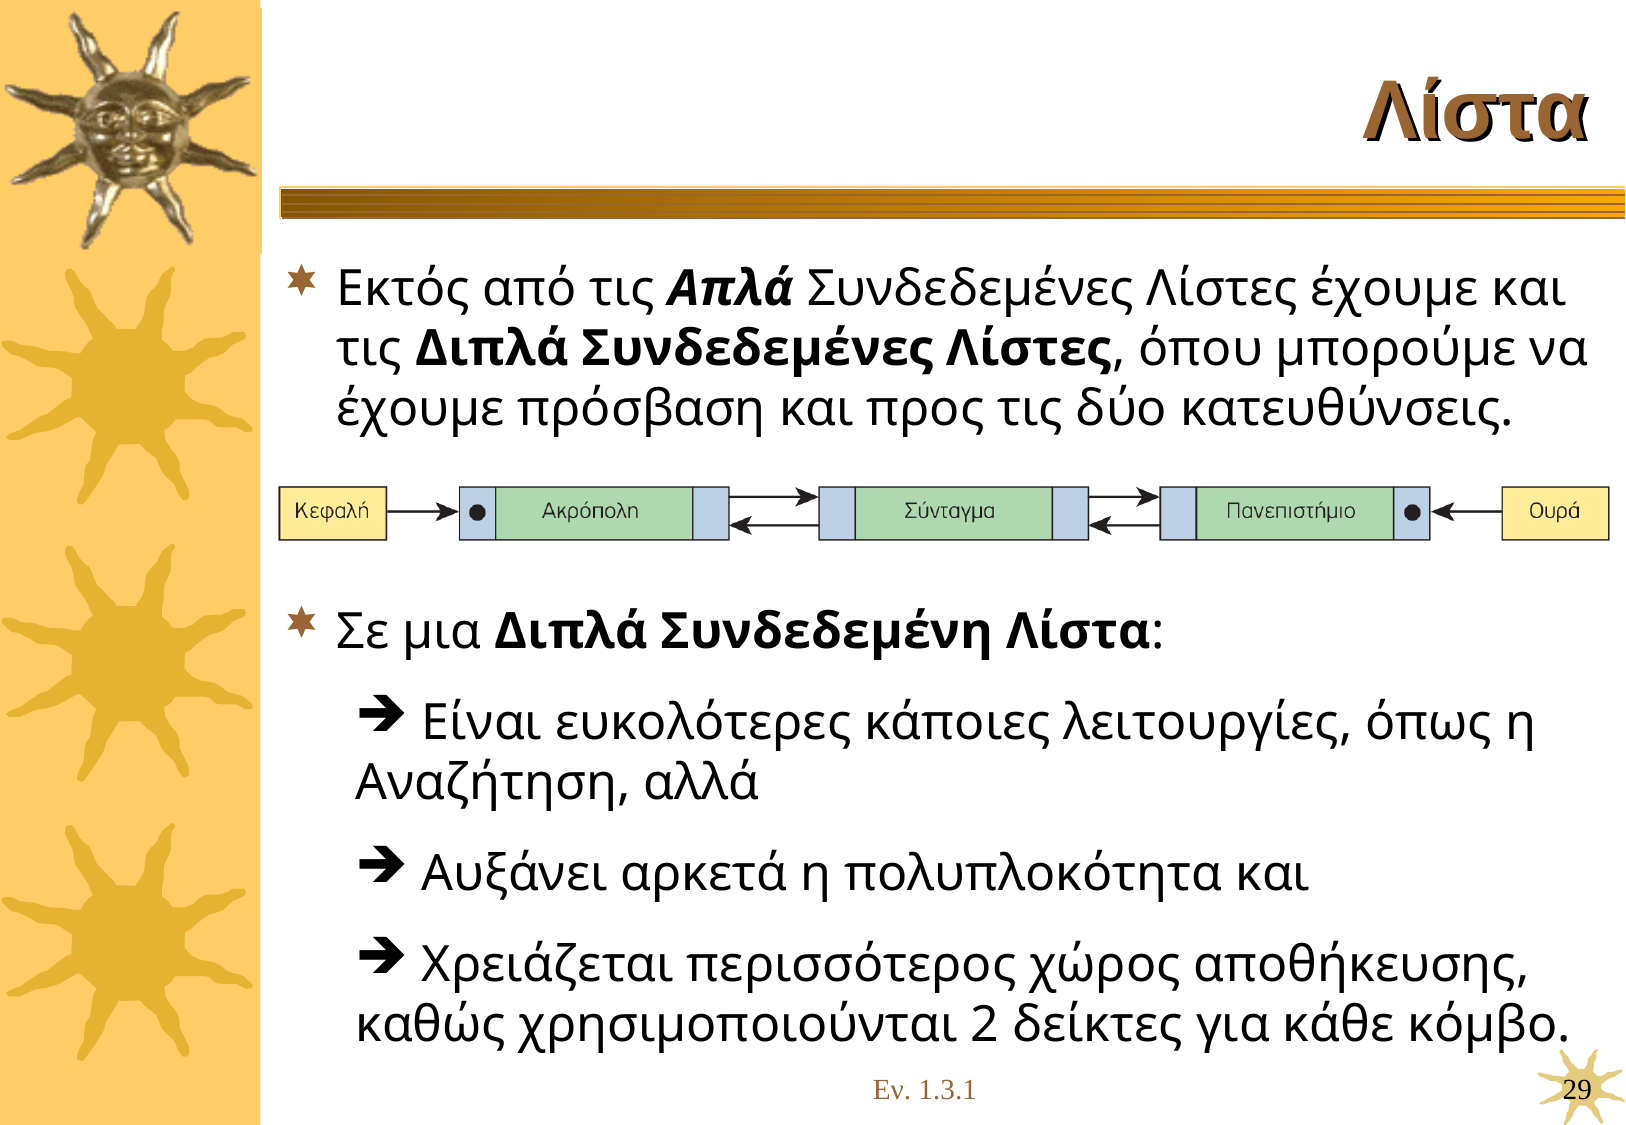

Λίστα
Εκτός από τις Απλά Συνδεδεμένες Λίστες έχουμε και τις Διπλά Συνδεδεμένες Λίστες, όπου μπορούμε να έχουμε πρόσβαση και προς τις δύο κατευθύνσεις.
Σε μια Διπλά Συνδεδεμένη Λίστα:
 Είναι ευκολότερες κάποιες λειτουργίες, όπως η Αναζήτηση, αλλά
 Αυξάνει αρκετά η πολυπλοκότητα και
 Χρειάζεται περισσότερος χώρος αποθήκευσης, καθώς χρησιμοποιούνται 2 δείκτες για κάθε κόμβο.
Εν. 1.3.1
29